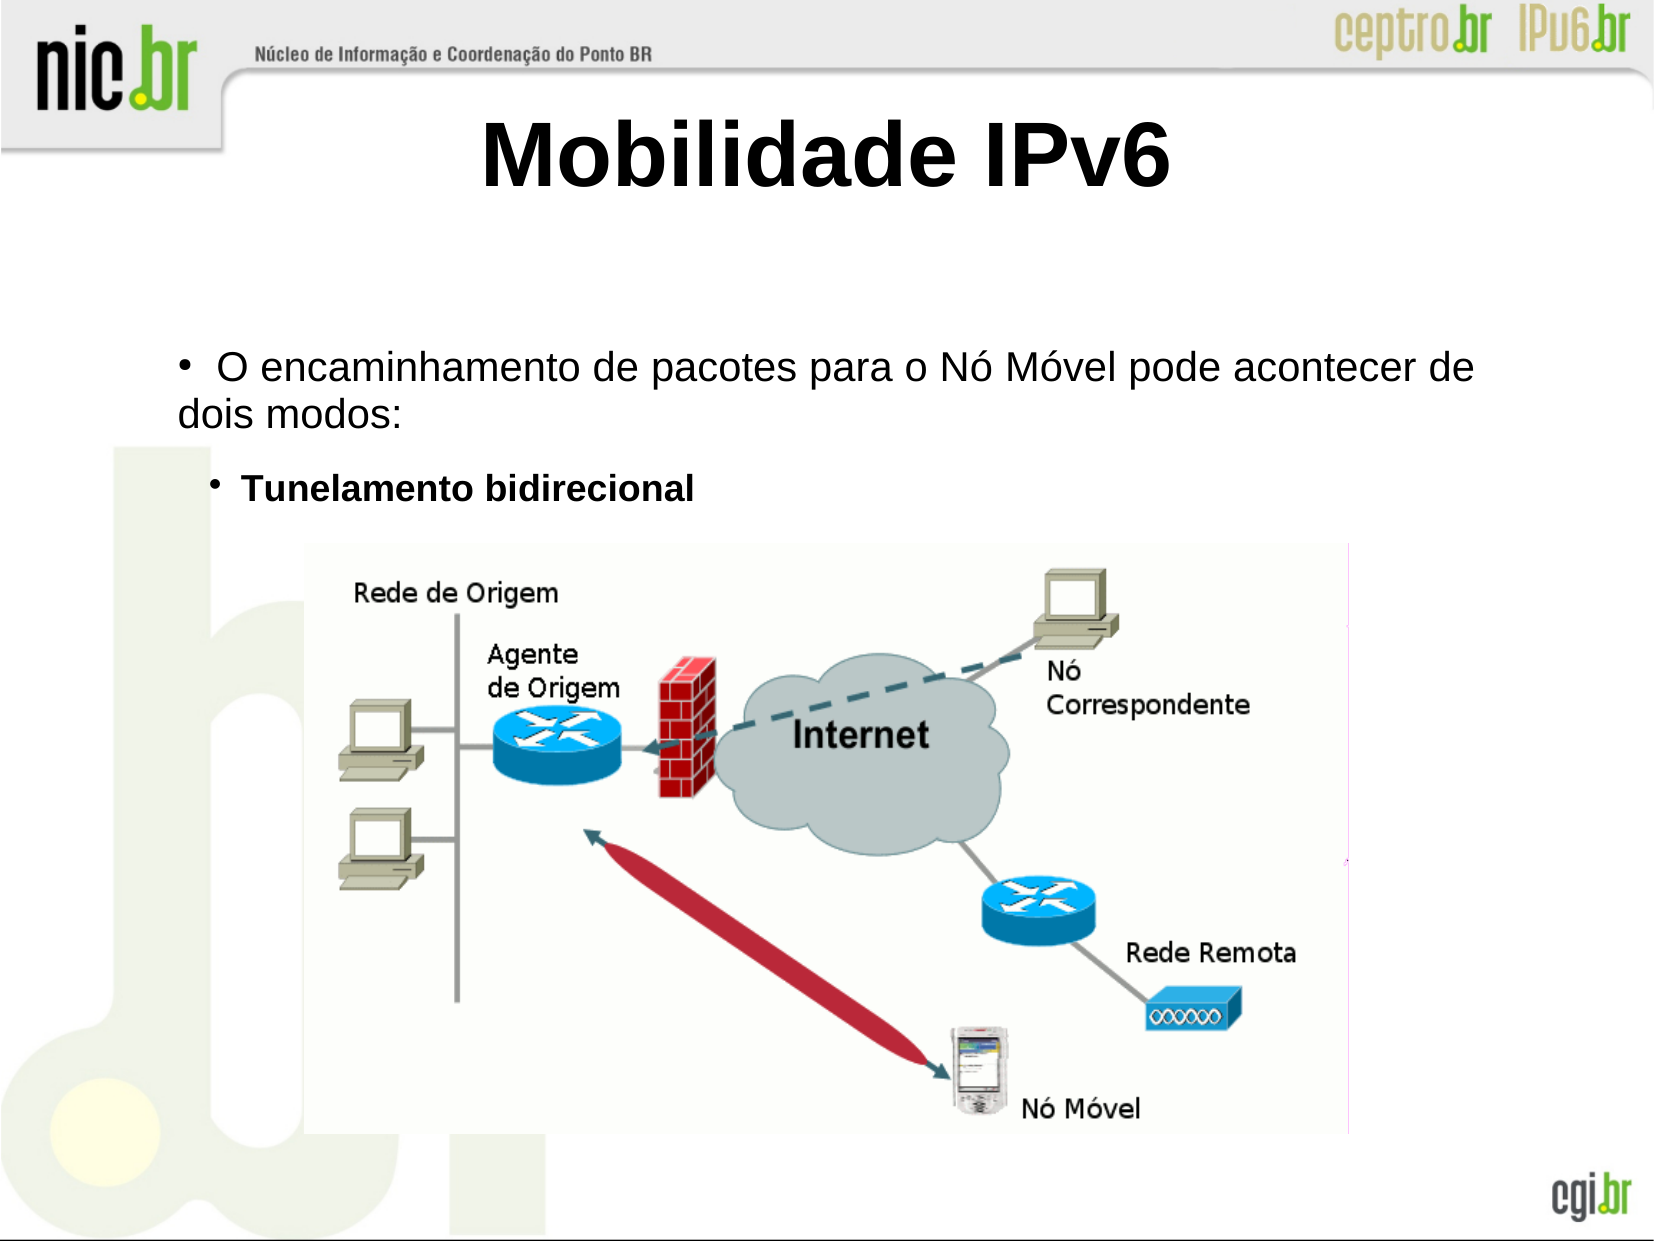

Mobilidade IPv6
 O encaminhamento de pacotes para o Nó Móvel pode acontecer de dois modos:
Tunelamento bidirecional